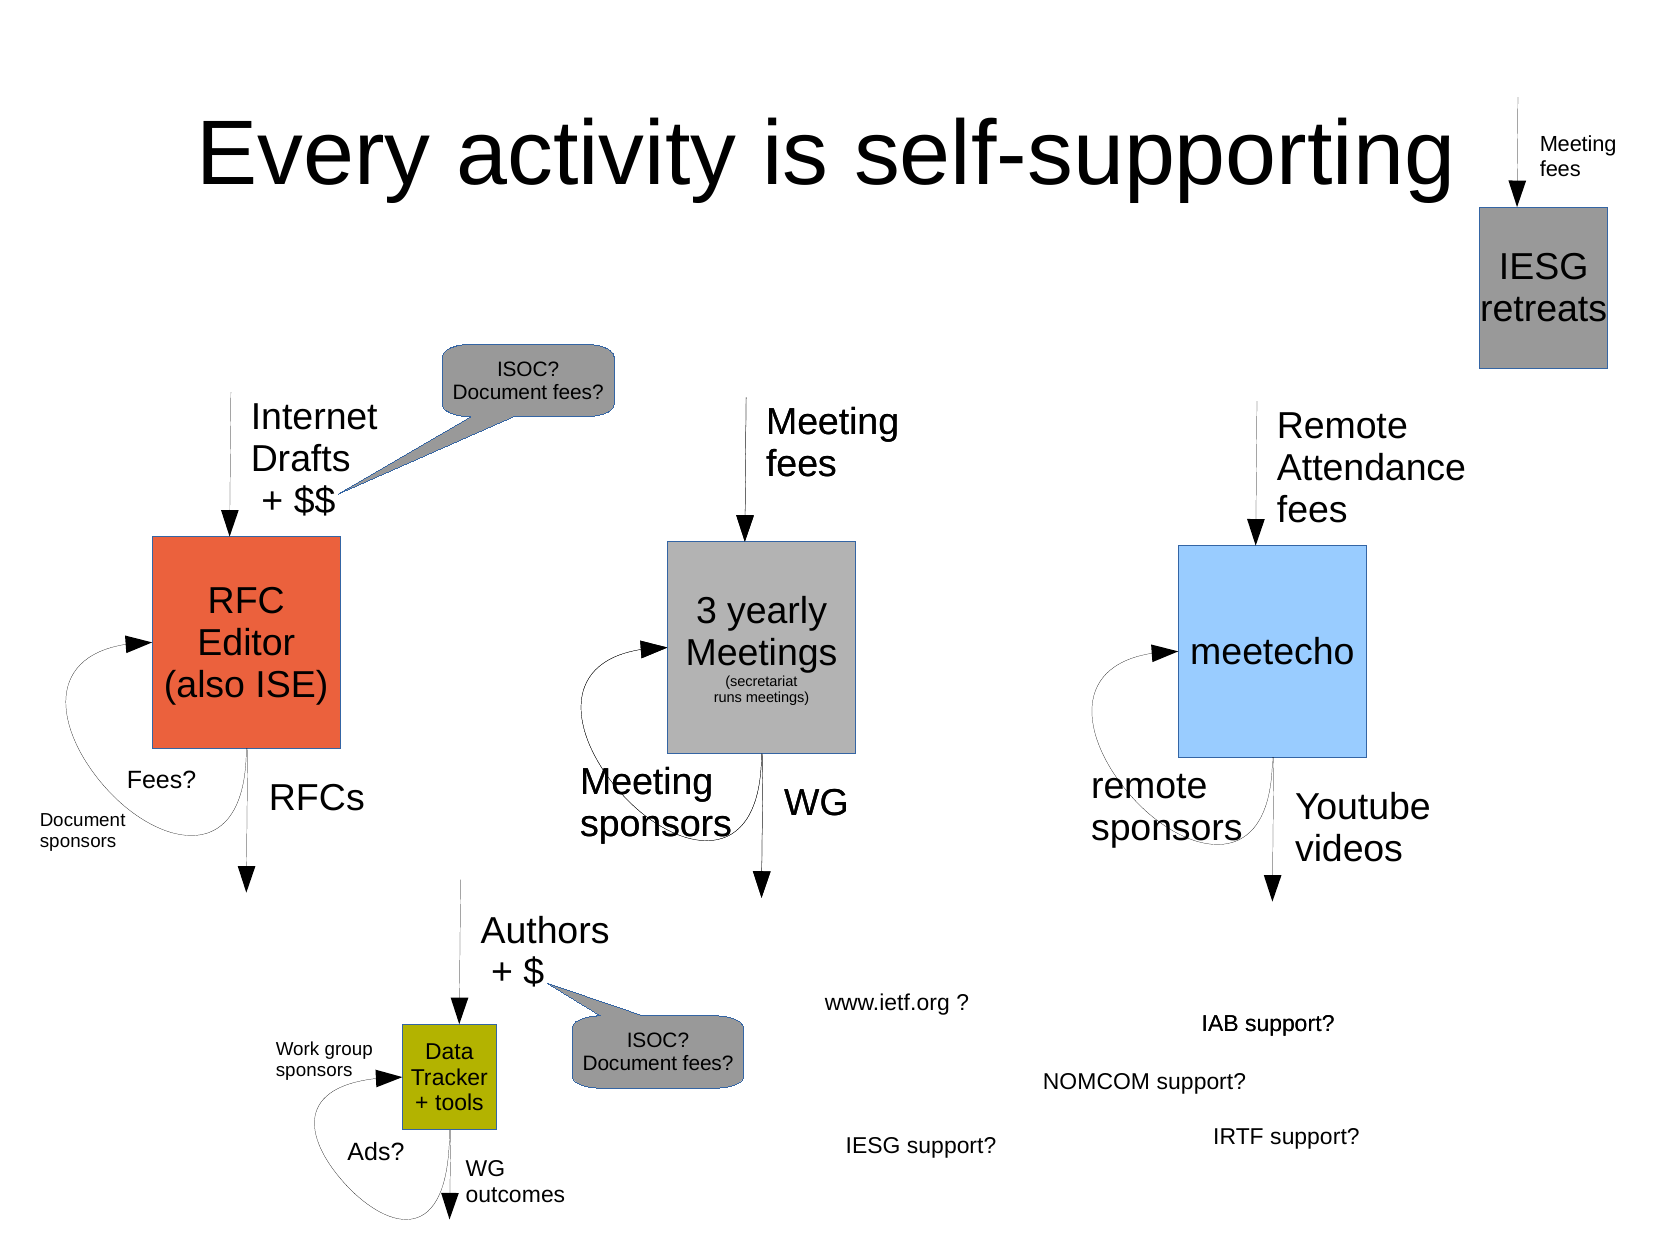

# Every activity is self-supporting
Meeting
fees
IESG
retreats
ISOC?
Document fees?
Internet
Drafts
 + $$
Meeting
fees
Meeting
fees
Remote
Attendance
fees
RFC
Editor
(also ISE)
3 yearly
meetings
3 yearly
Meetings
(secretariat
runs meetings)
meetecho
Meeting
sponsors
Meeting
sponsors
remote
sponsors
Fees?
RFCs
WG
WG
Youtube videos
Document
sponsors
Authors
 + $
www.ietf.org ?
IAB support?
IAB support?
ISOC?
Document fees?
Data
Tracker
+ tools
Work group
sponsors
NOMCOM support?
IRTF support?
IESG support?
Ads?
WG
outcomes